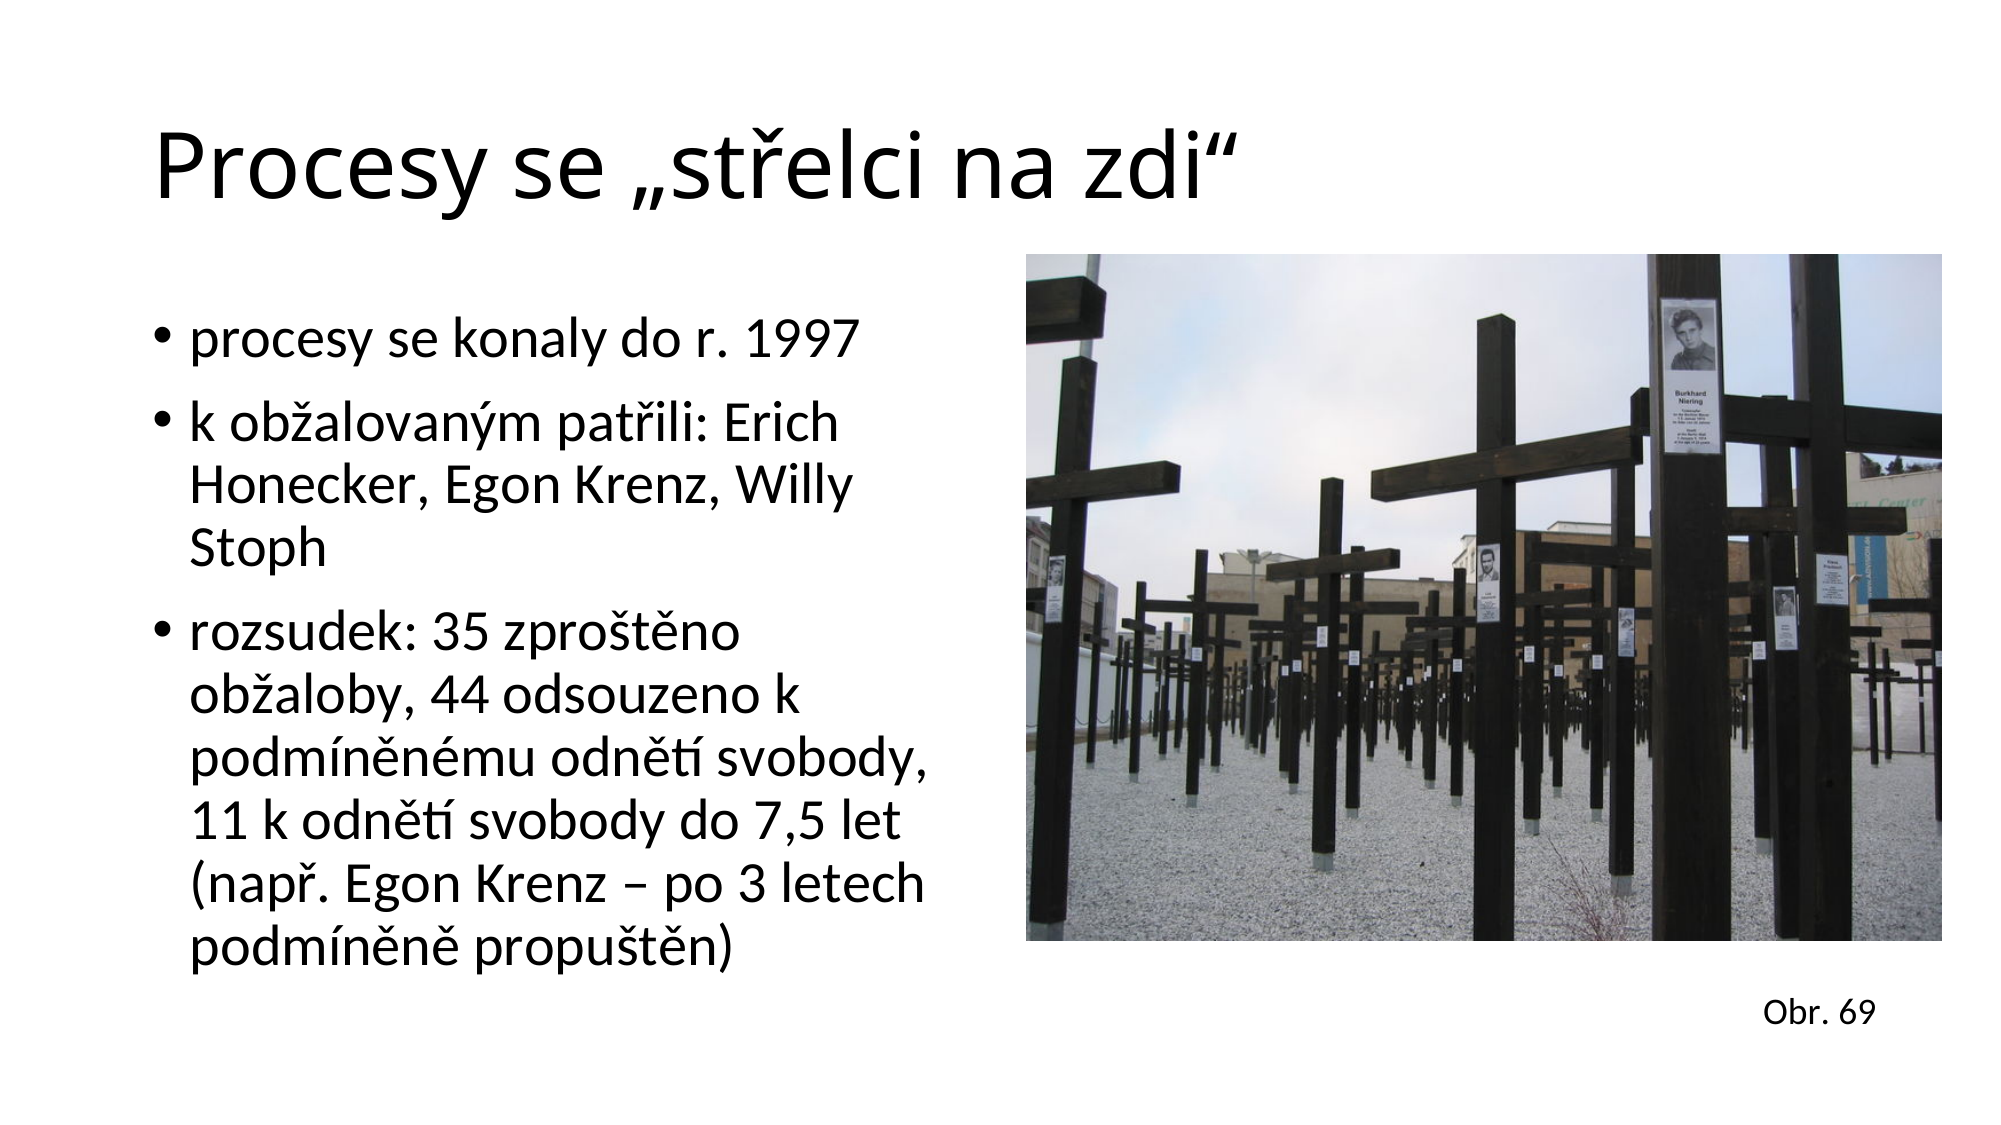

# Procesy se „střelci na zdi“
procesy se konaly do r. 1997
k obžalovaným patřili: Erich Honecker, Egon Krenz, Willy Stoph
rozsudek: 35 zproštěno obžaloby, 44 odsouzeno k podmíněnému odnětí svobody, 11 k odnětí svobody do 7,5 let (např. Egon Krenz – po 3 letech podmíněně propuštěn)
Obr. 69